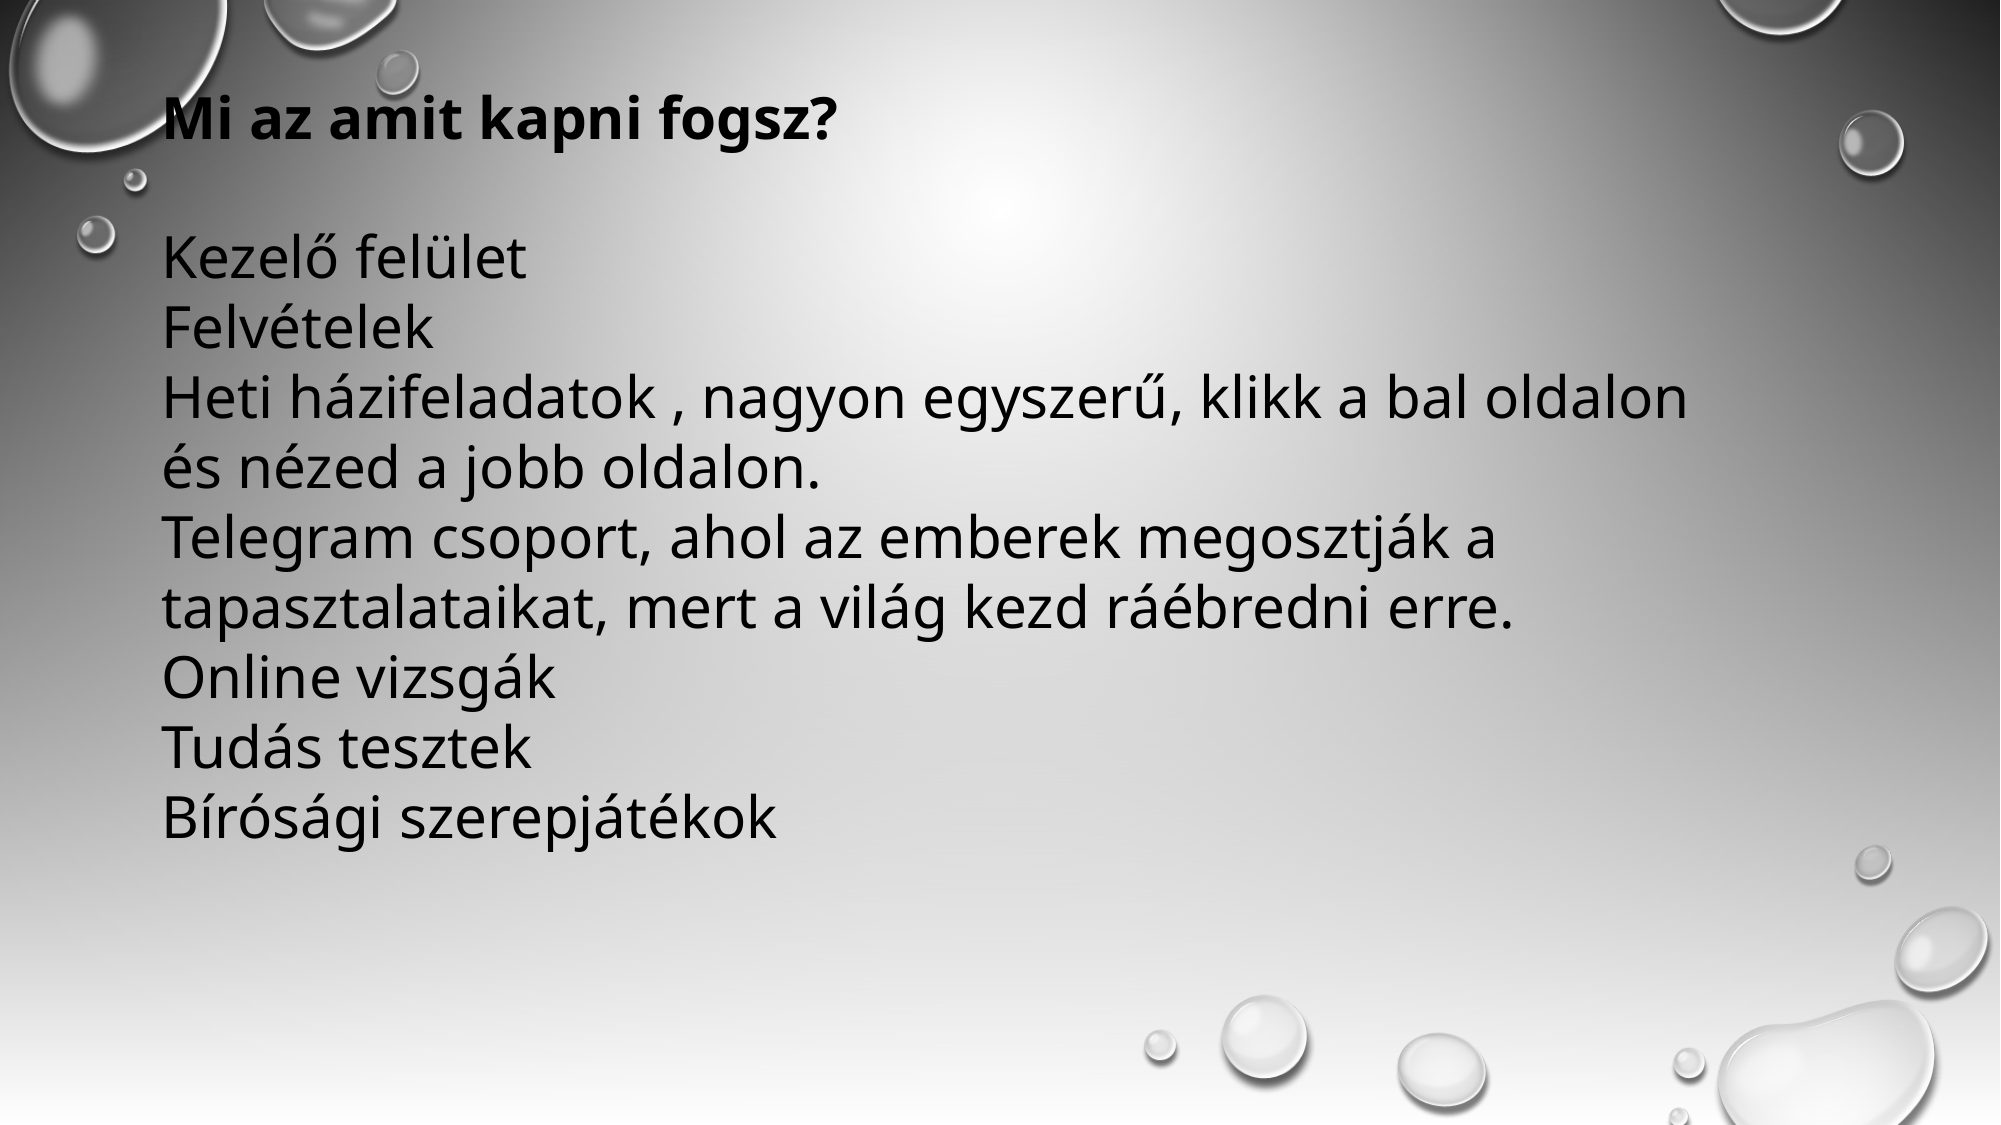

Mi az amit kapni fogsz?
Kezelő felület
Felvételek
Heti házifeladatok , nagyon egyszerű, klikk a bal oldalon és nézed a jobb oldalon.
Telegram csoport, ahol az emberek megosztják a tapasztalataikat, mert a világ kezd ráébredni erre.
Online vizsgák
Tudás tesztek
Bírósági szerepjátékok